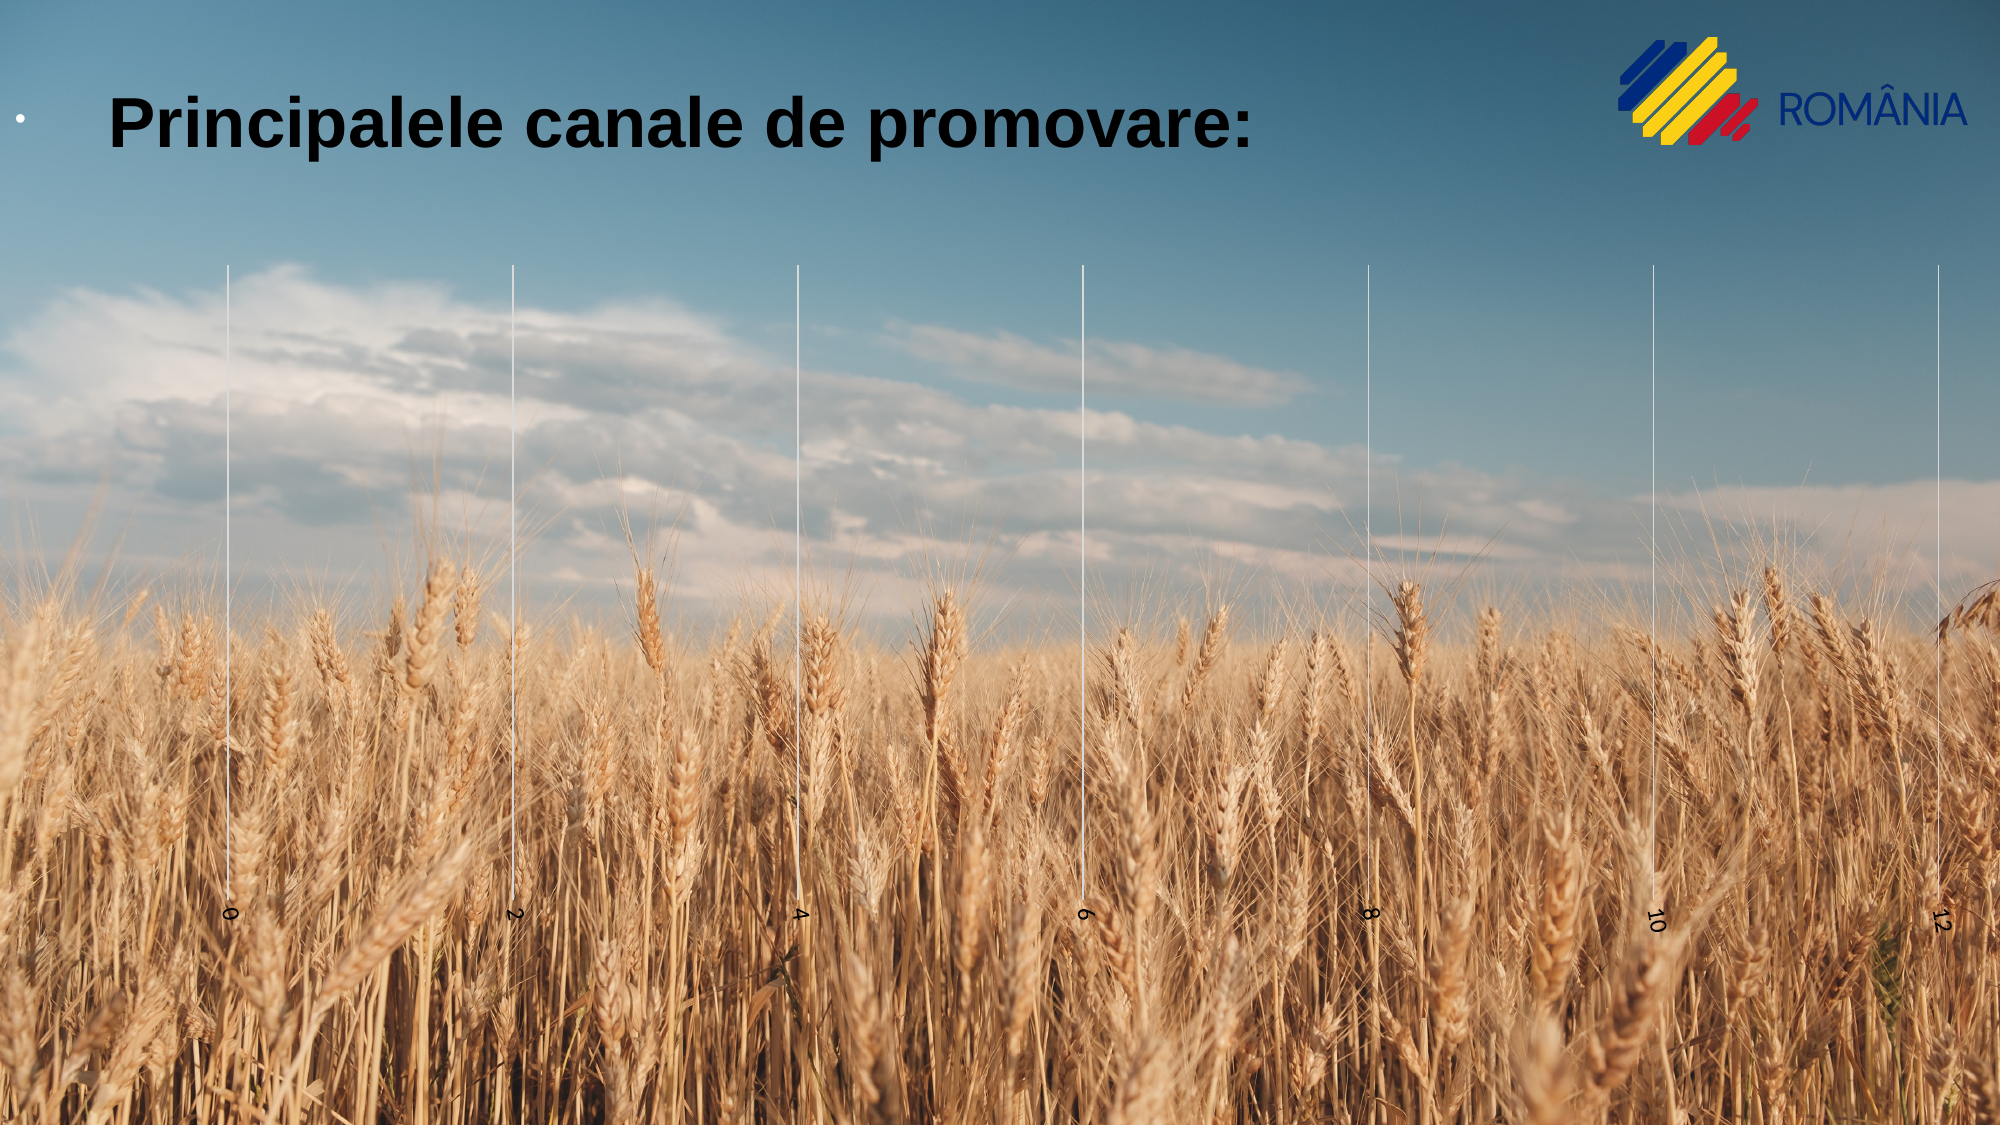

Principalele canale de promovare:
### Chart
| Category | |
|---|---|